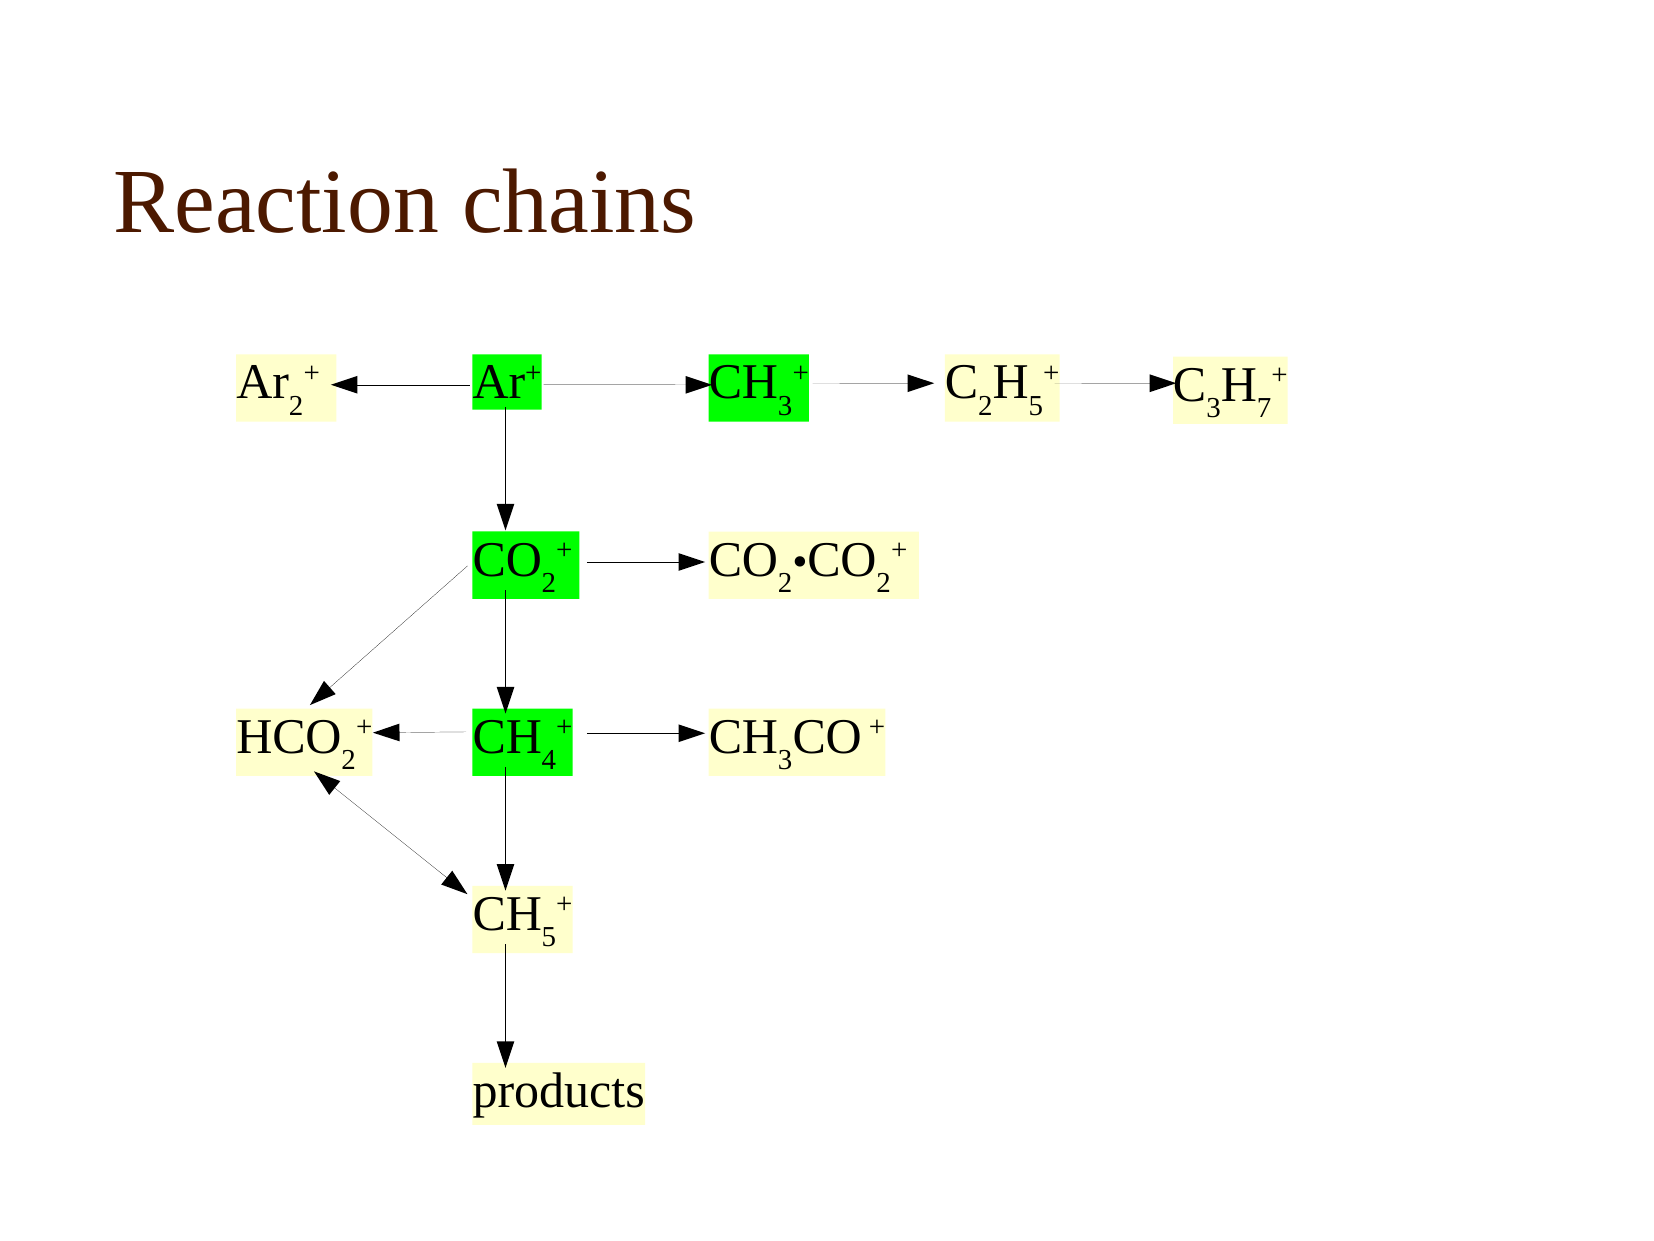

# Reaction chains
Ar2+
Ar+
CH3+
C2H5+
C3H7+
CO2+
CO2CO2+
HCO2+
CH4+
CH3CO +
CH5+
products